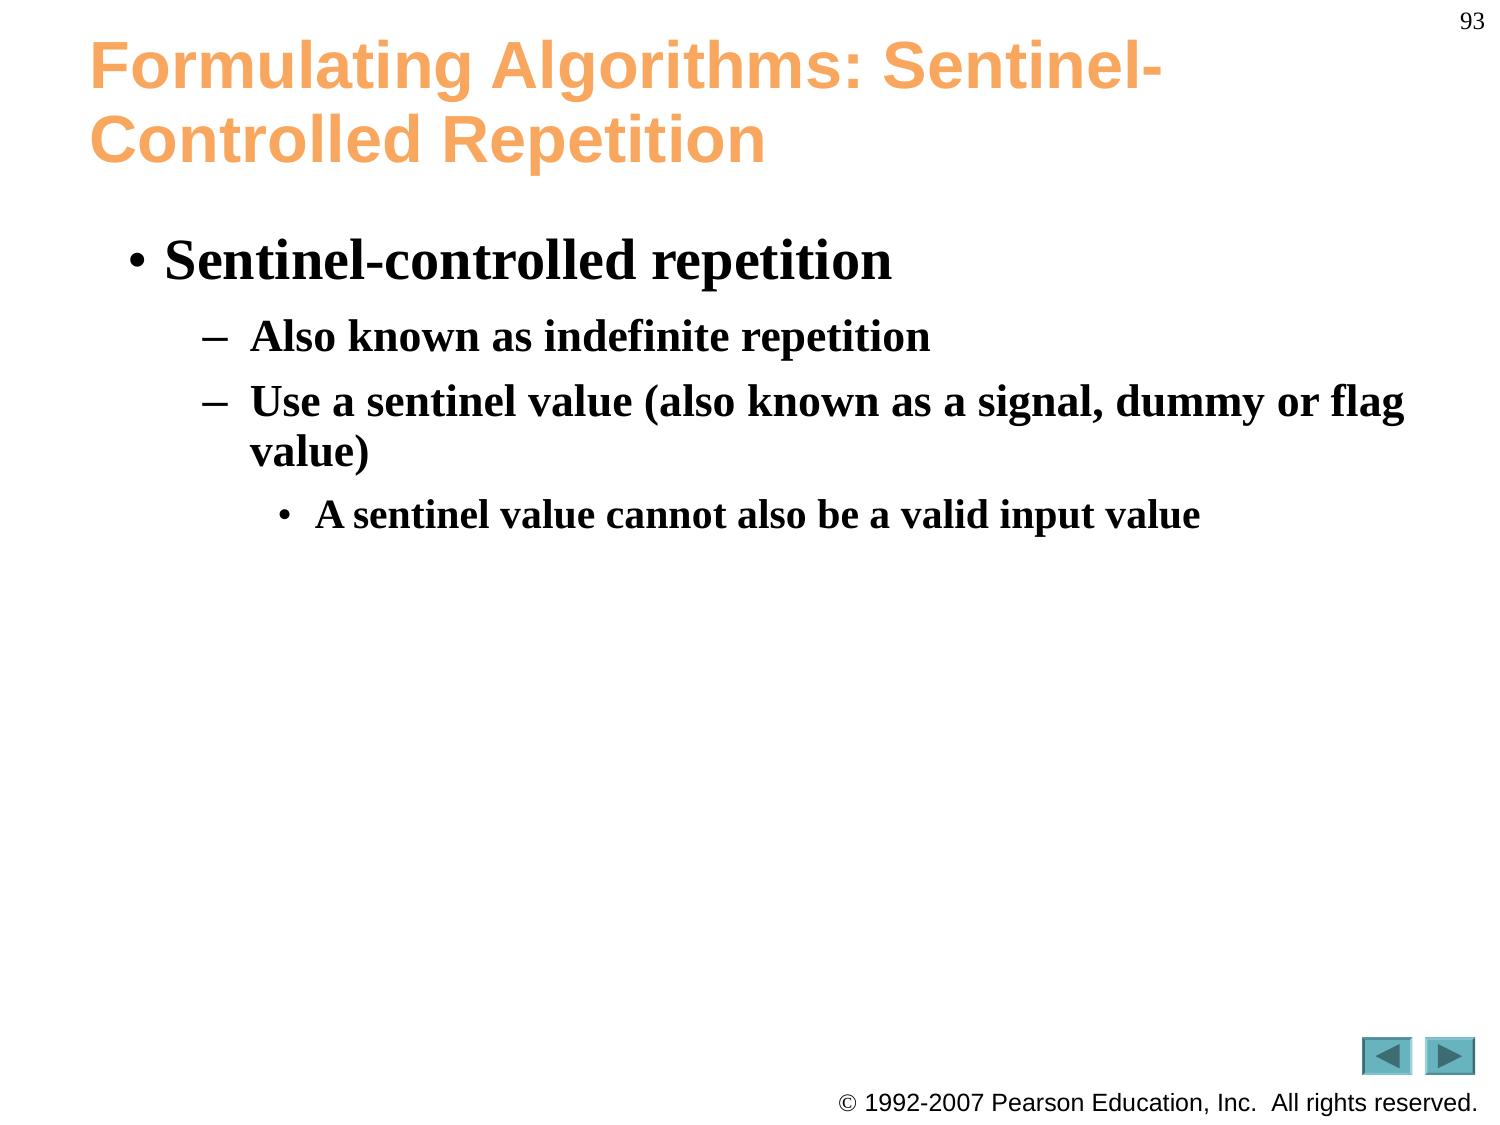

93
# Formulating Algorithms: Sentinel-Controlled Repetition
Sentinel-controlled repetition
Also known as indefinite repetition
Use a sentinel value (also known as a signal, dummy or flag value)
A sentinel value cannot also be a valid input value